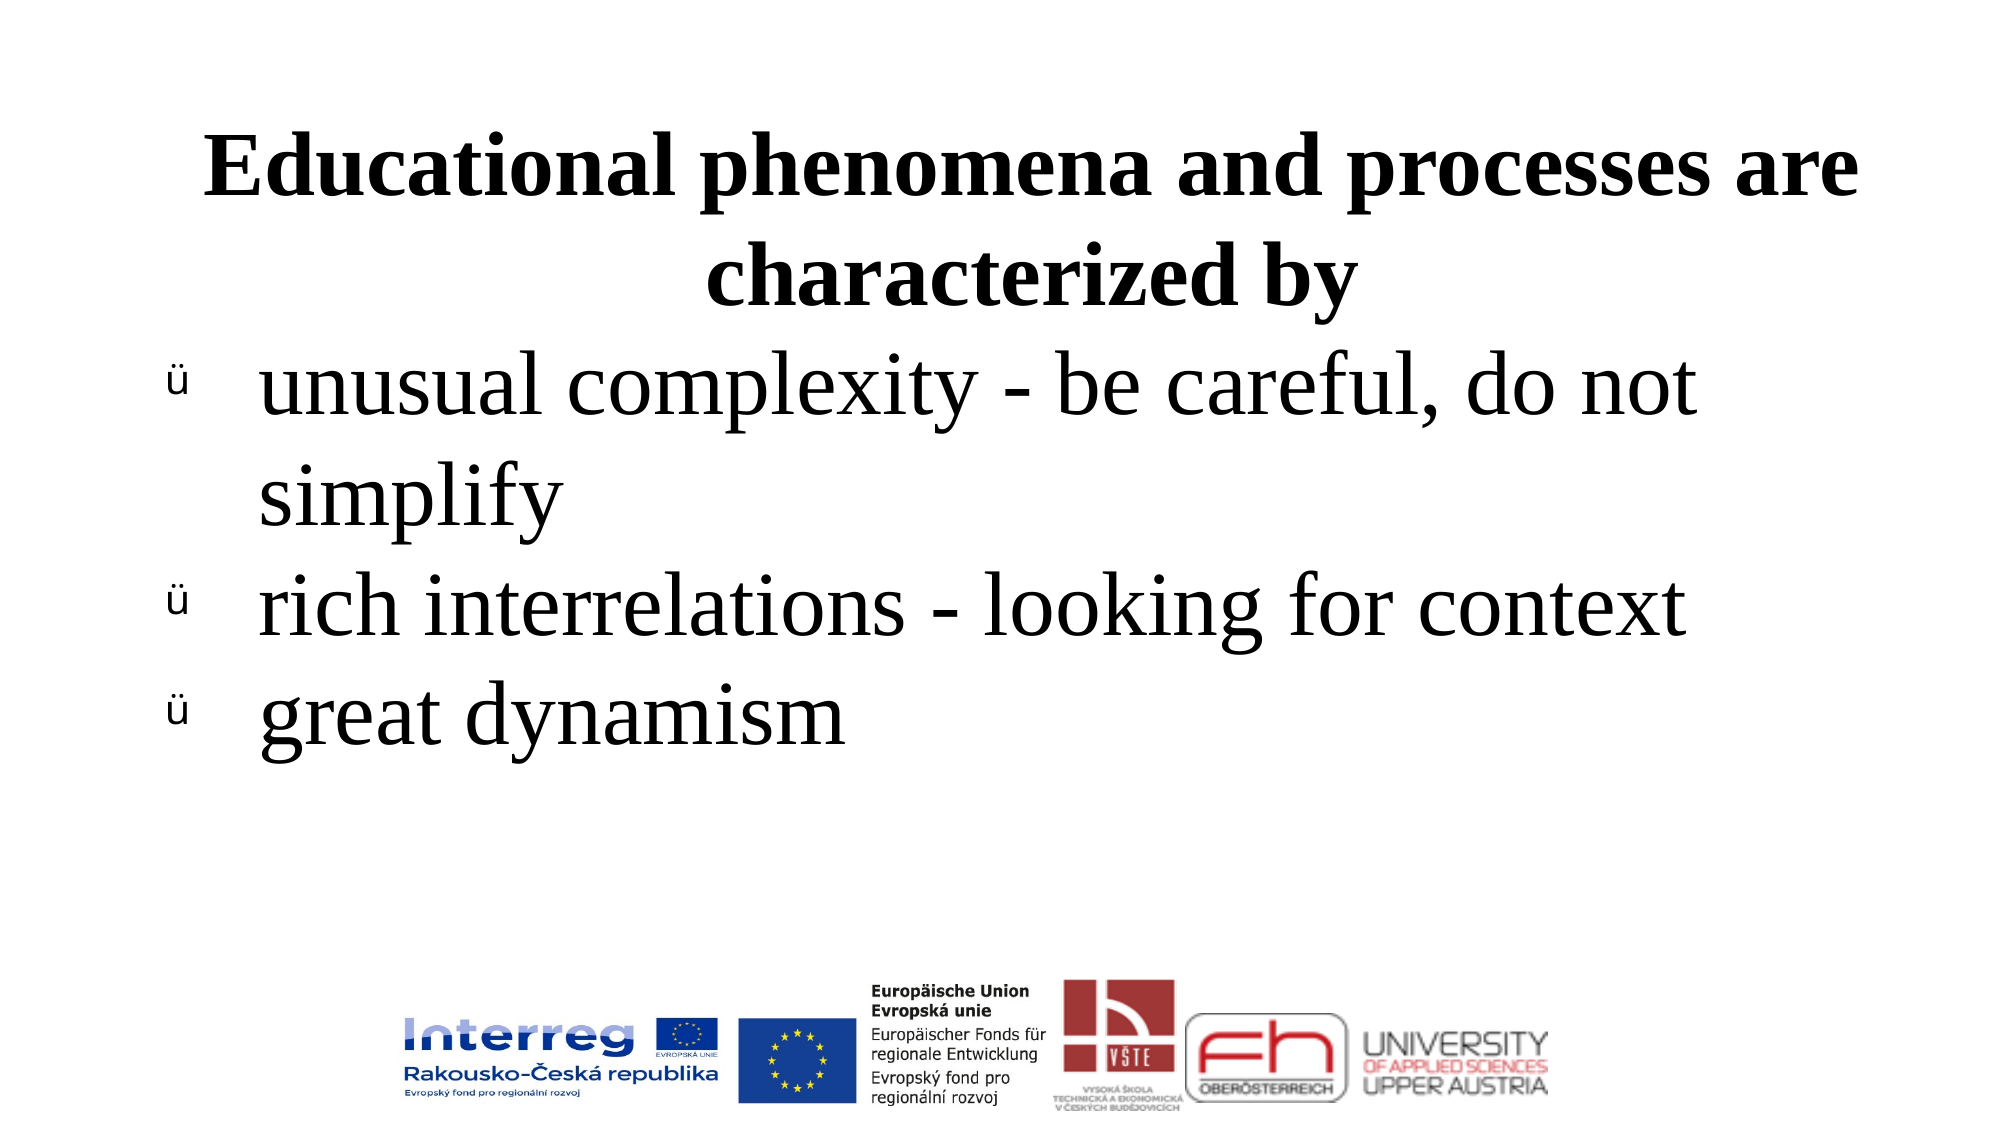

Educational phenomena and processes are characterized by
unusual complexity - be careful, do not simplify
rich interrelations - looking for context
great dynamism
#